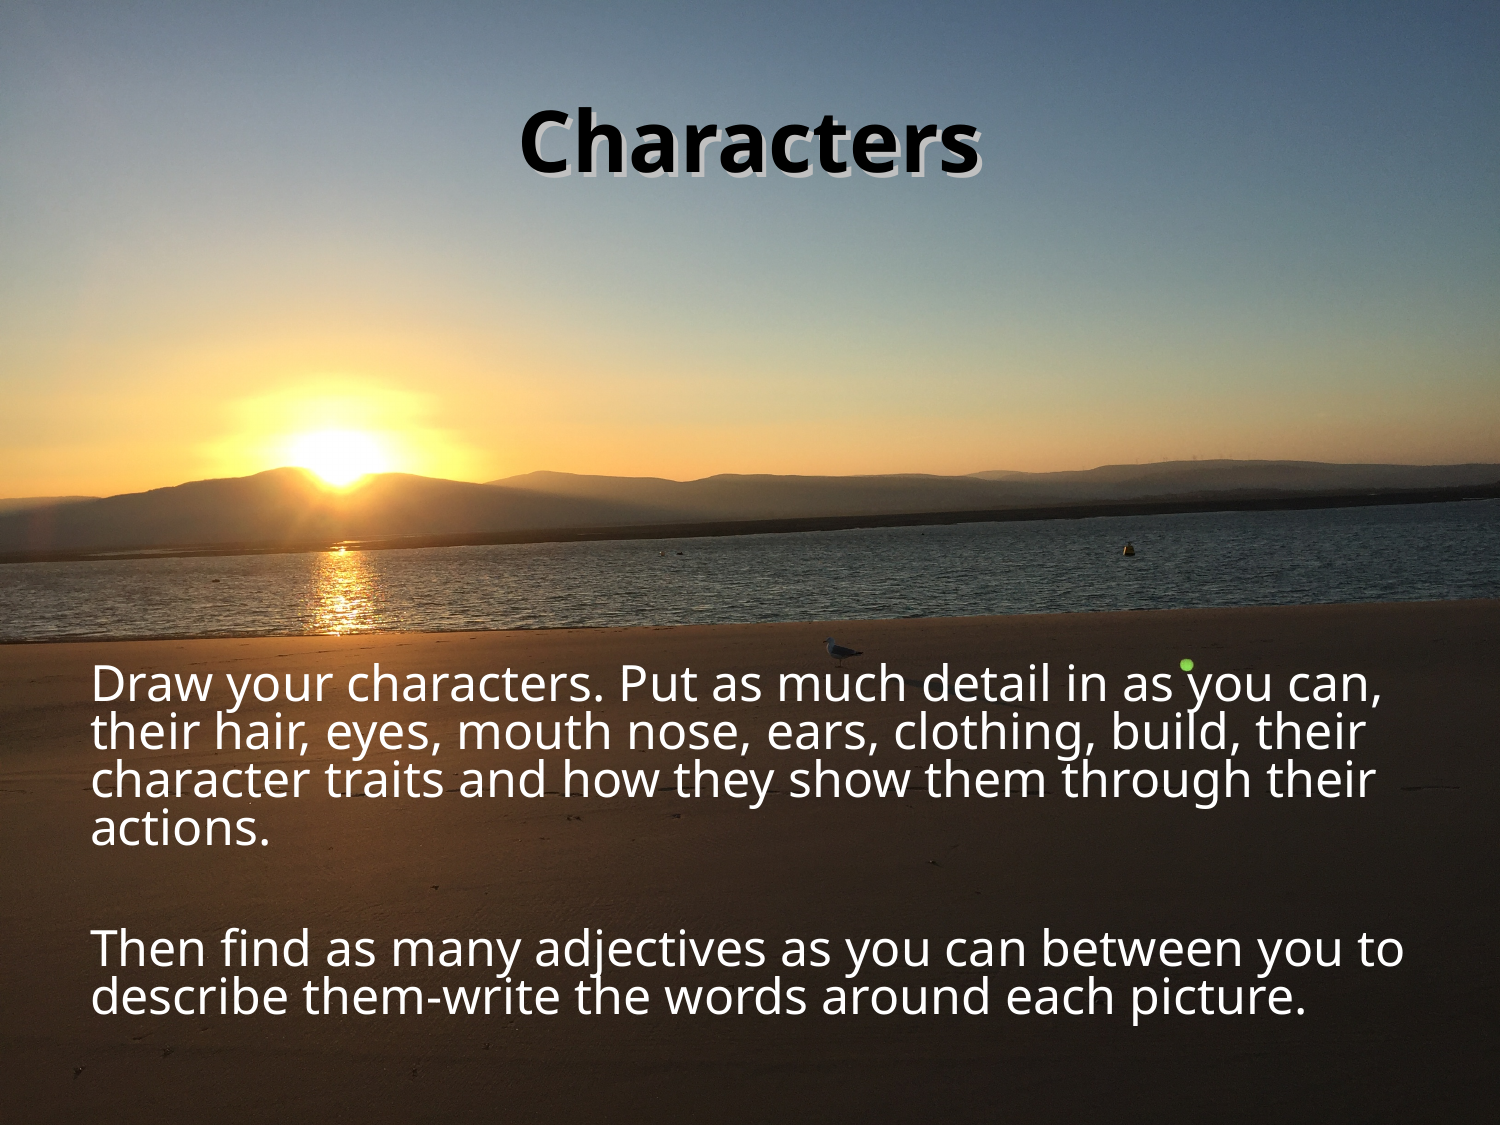

# Characters
Draw your characters. Put as much detail in as you can, their hair, eyes, mouth nose, ears, clothing, build, their character traits and how they show them through their actions.
Then find as many adjectives as you can between you to describe them-write the words around each picture.